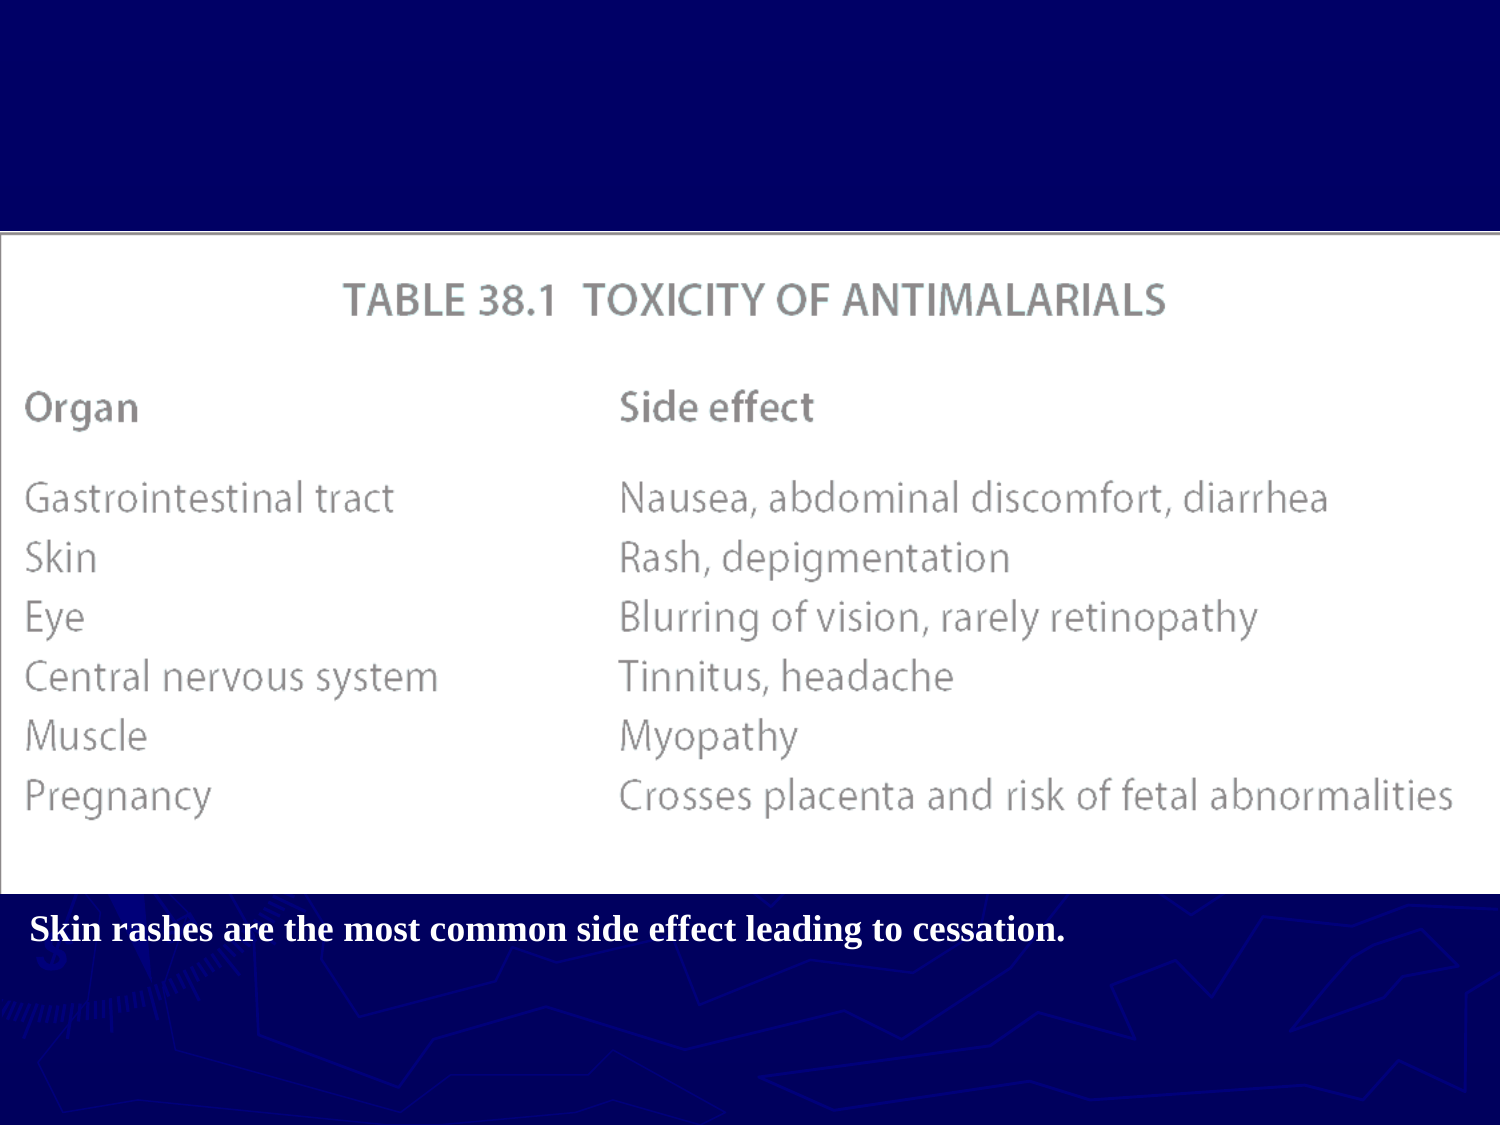

Skin rashes are the most common side effect leading to cessation.